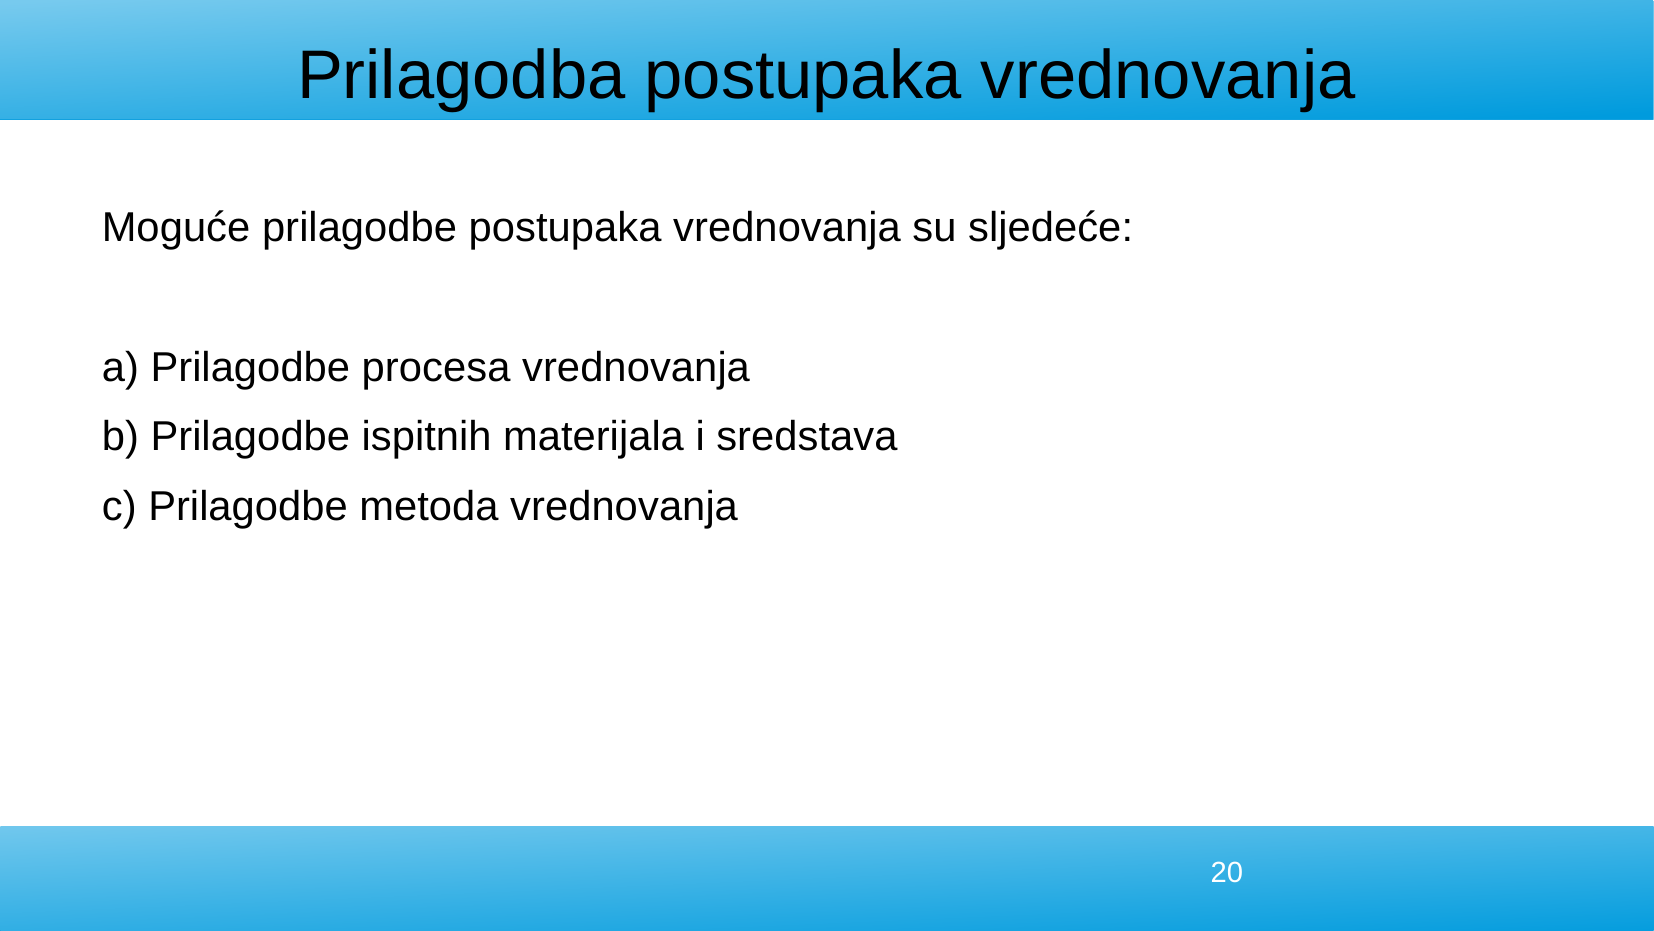

# Prilagodba postupaka vrednovanja
Moguće prilagodbe postupaka vrednovanja su sljedeće:
a) Prilagodbe procesa vrednovanja
b) Prilagodbe ispitnih materijala i sredstava
c) Prilagodbe metoda vrednovanja